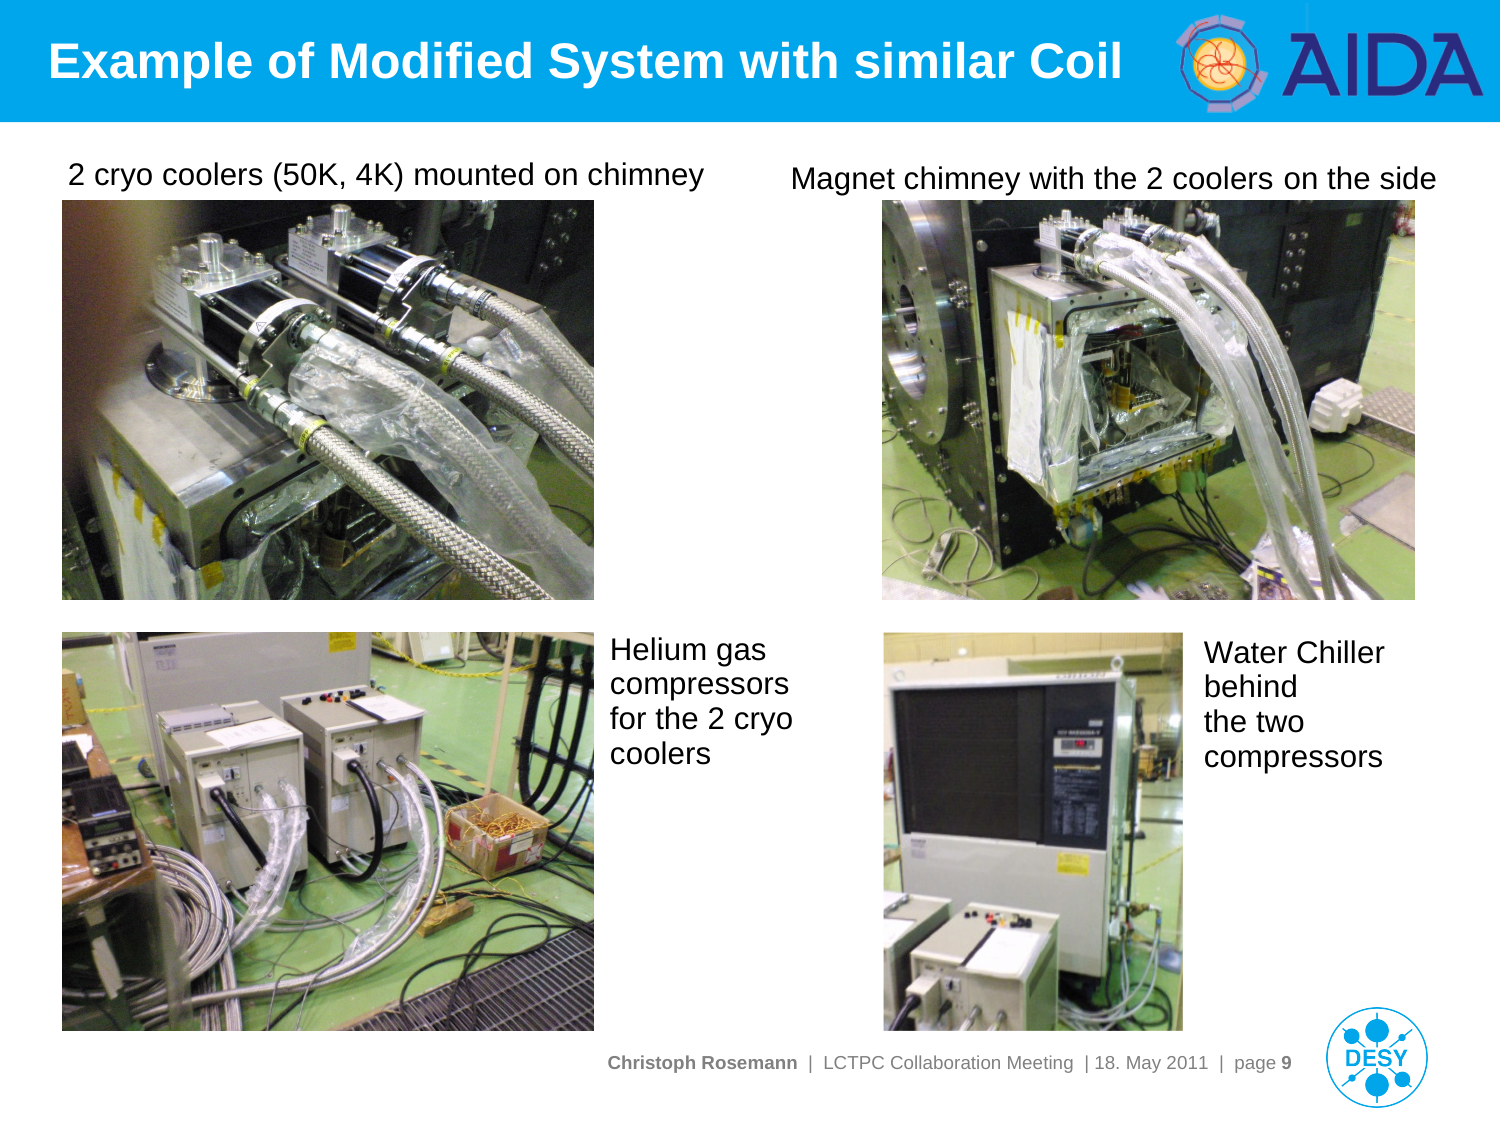

# Example of Modified System with similar Coil
2 cryo coolers (50K, 4K) mounted on chimney
Magnet chimney with the 2 coolers on the side
Helium gas compressors
for the 2 cryo coolers
Water Chiller behind
the two compressors